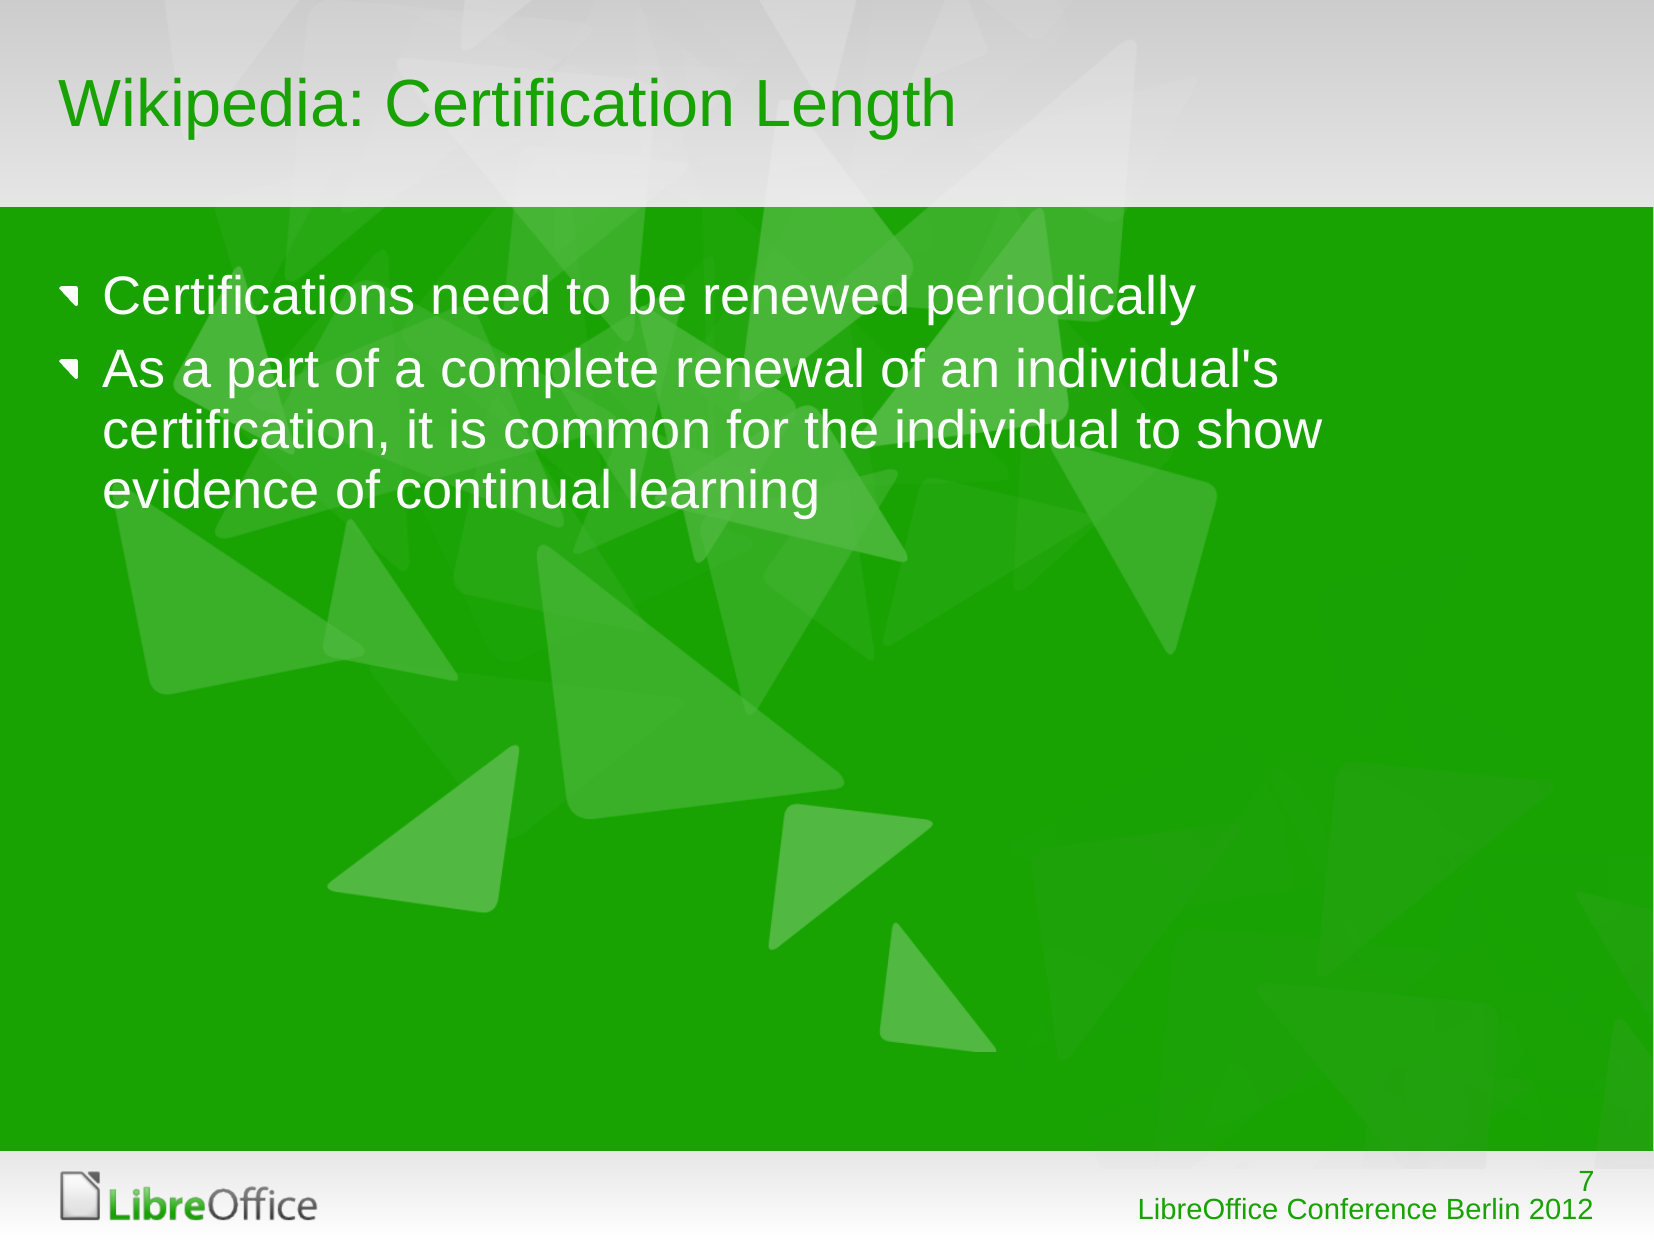

# Wikipedia: Certification Length
Certifications need to be renewed periodically
As a part of a complete renewal of an individual's
certification, it is common for the individual to show
evidence of continual learning
7
LibreOffice Conference Berlin 2012